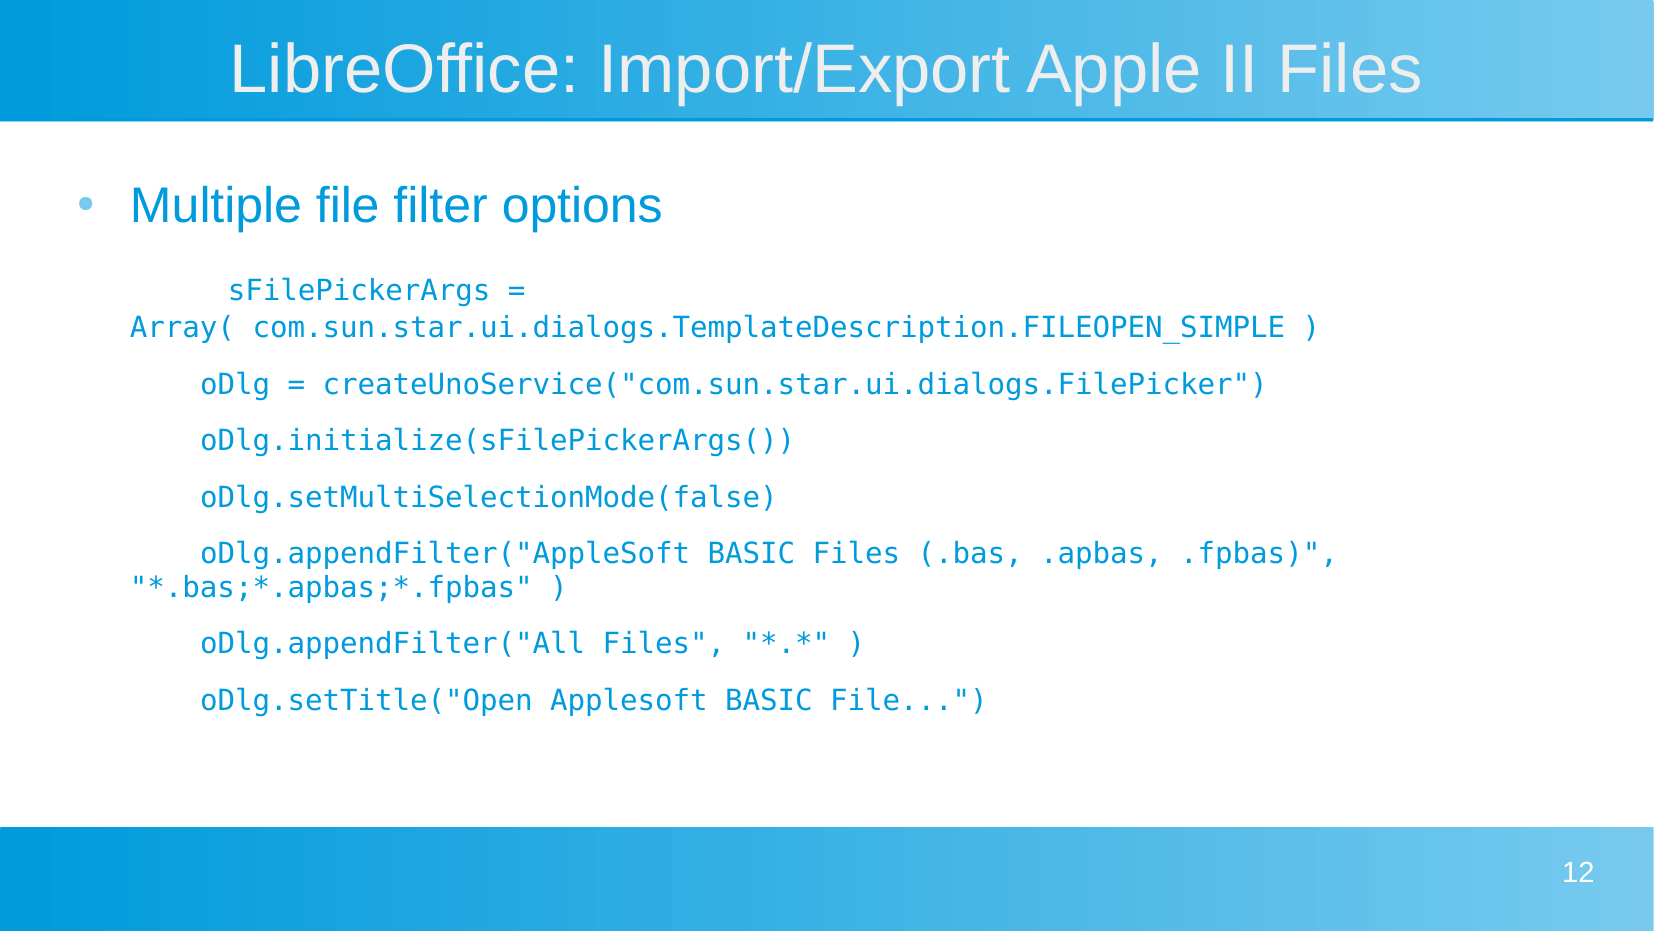

# LibreOffice: Import/Export Apple II Files
Multiple file filter options
 sFilePickerArgs = Array( com.sun.star.ui.dialogs.TemplateDescription.FILEOPEN_SIMPLE )
 oDlg = createUnoService("com.sun.star.ui.dialogs.FilePicker")
 oDlg.initialize(sFilePickerArgs())
 oDlg.setMultiSelectionMode(false)
 oDlg.appendFilter("AppleSoft BASIC Files (.bas, .apbas, .fpbas)", "*.bas;*.apbas;*.fpbas" )
 oDlg.appendFilter("All Files", "*.*" )
 oDlg.setTitle("Open Applesoft BASIC File...")
12